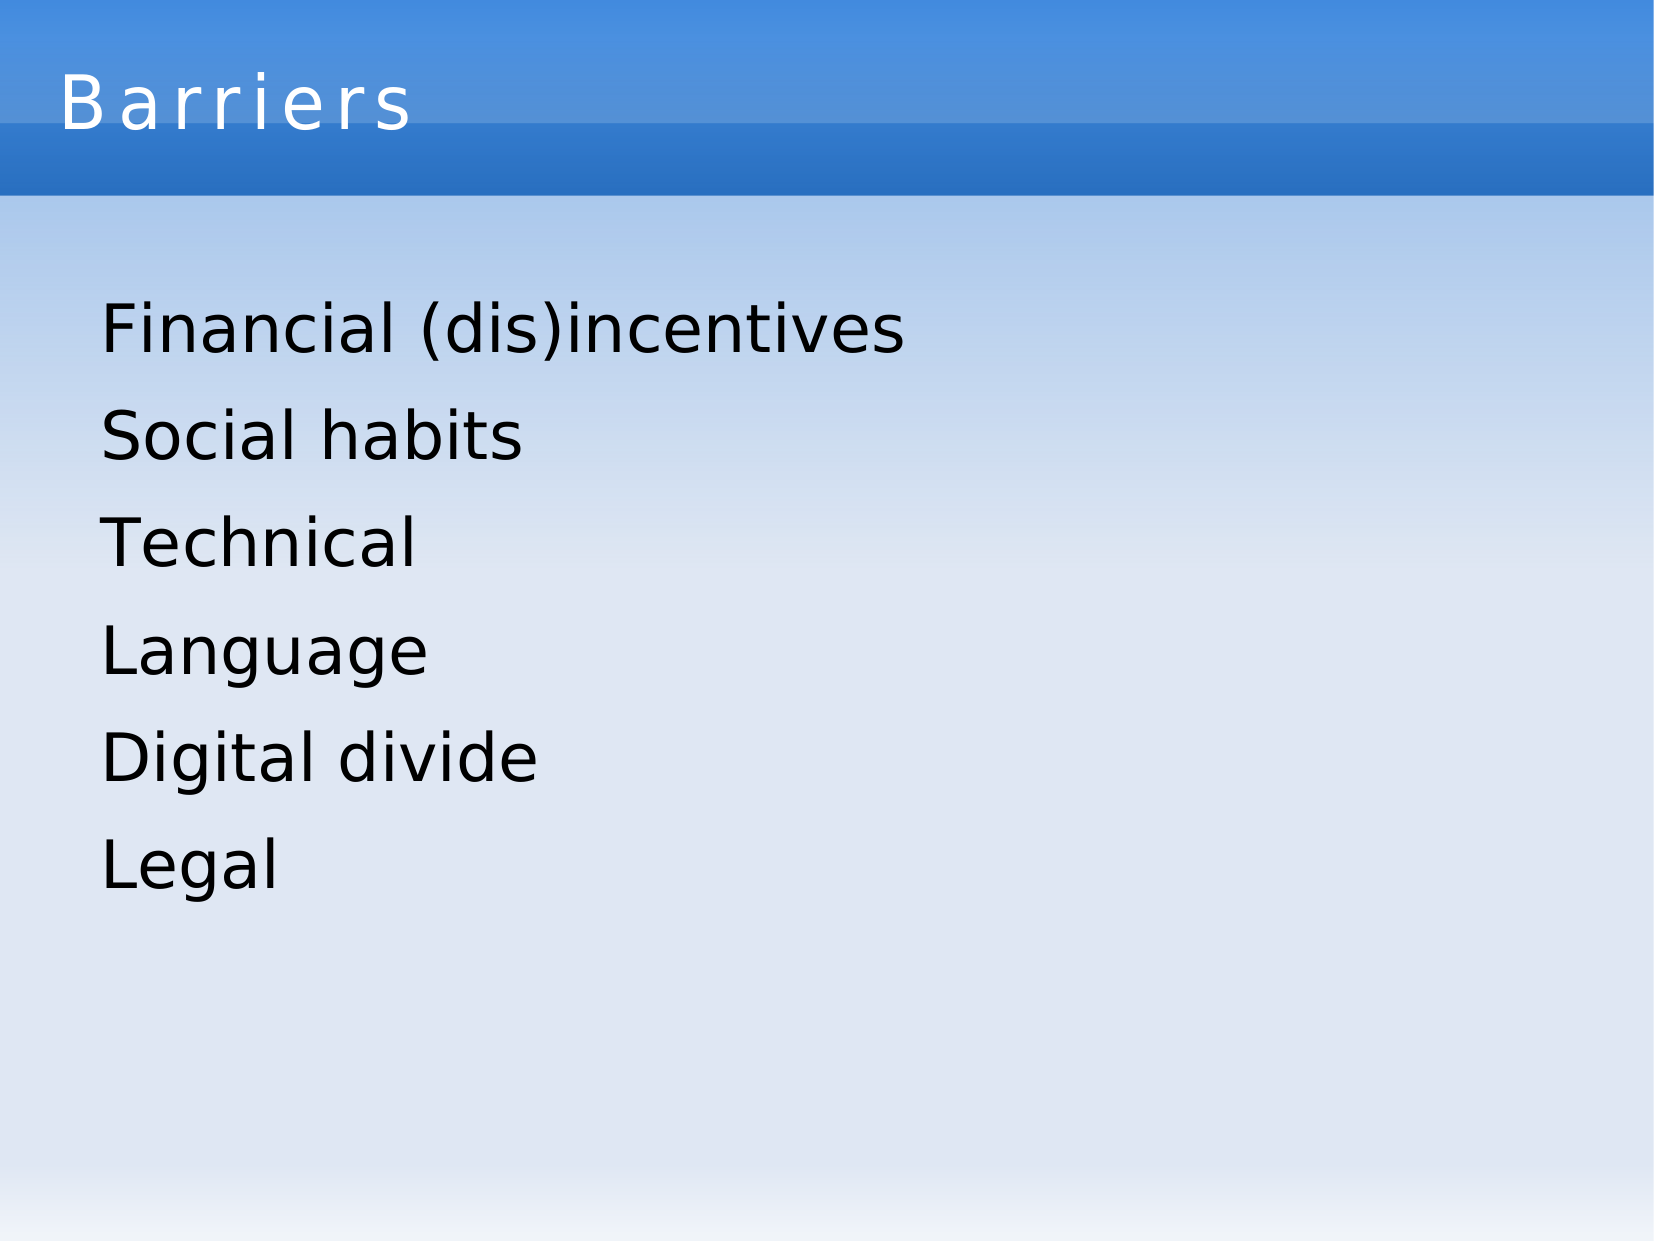

# Barriers
Financial (dis)incentives
Social habits
Technical
Language
Digital divide
Legal